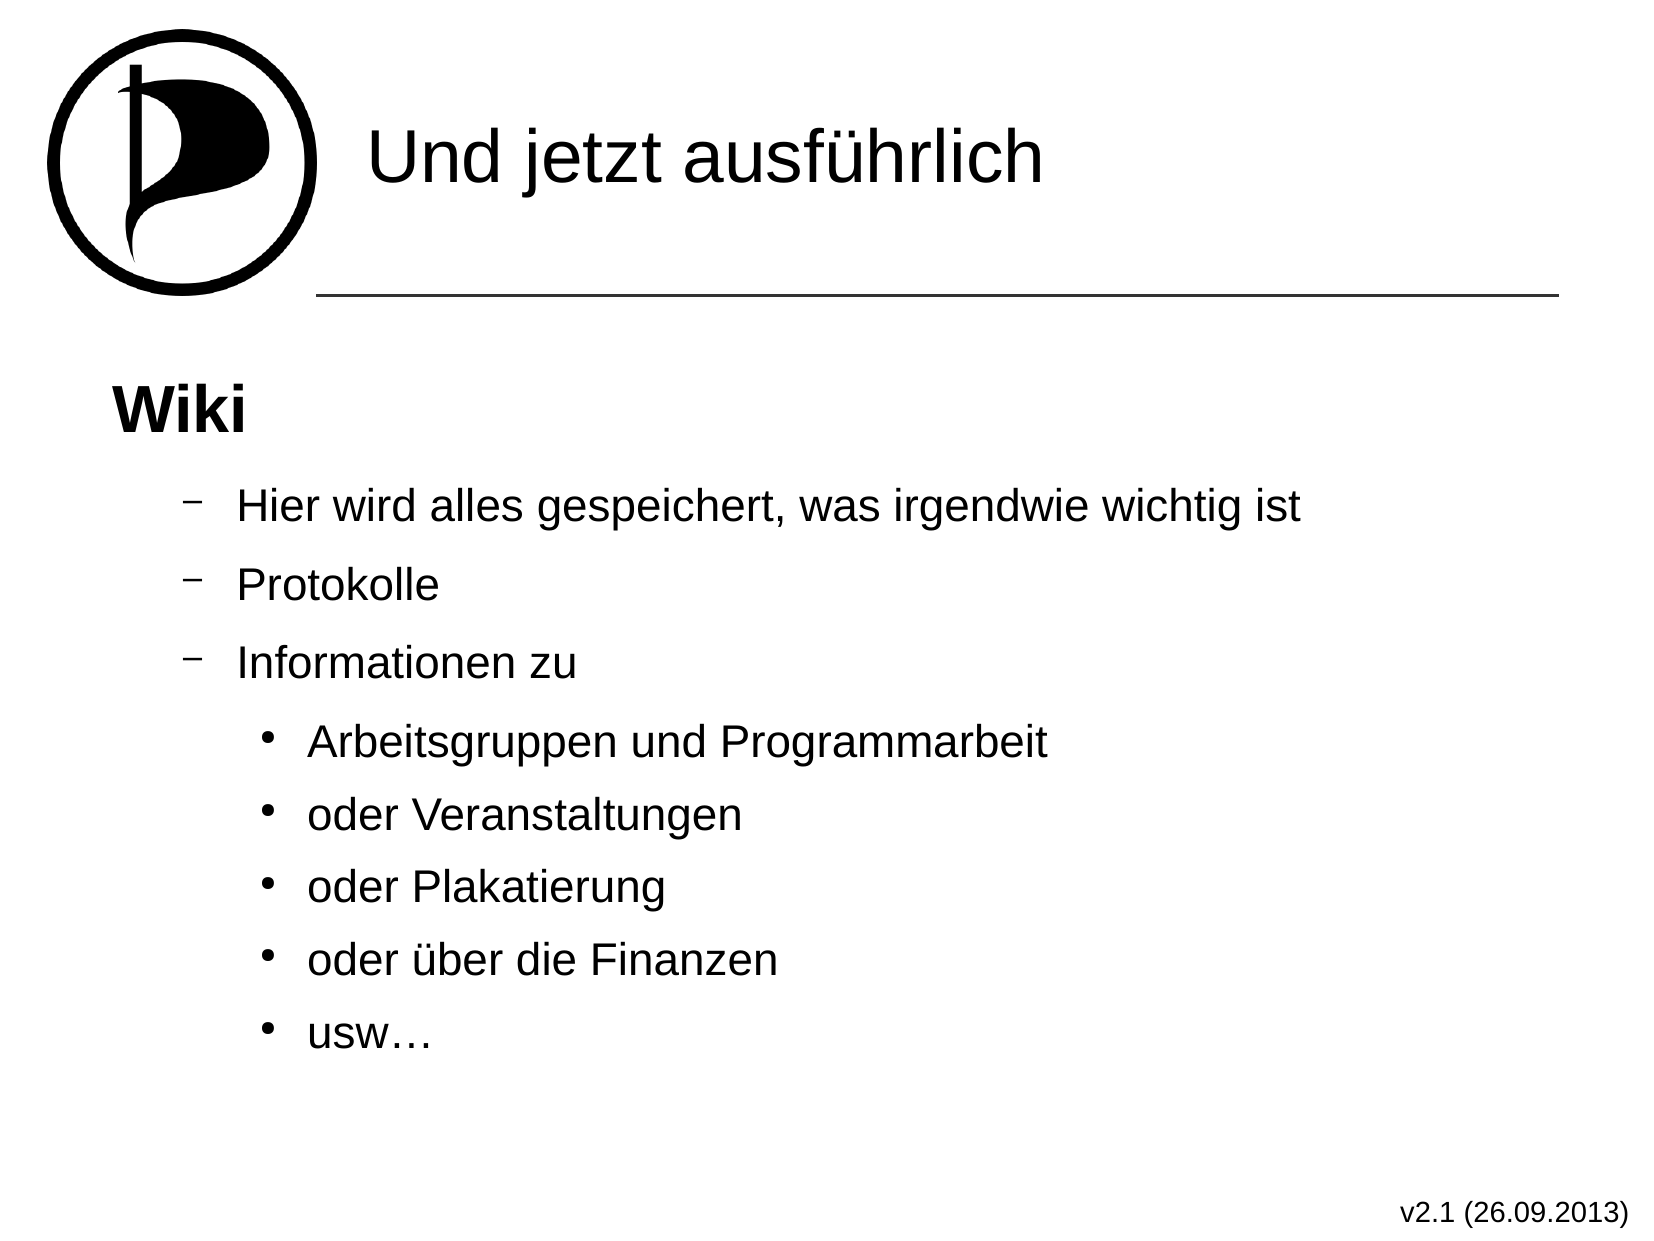

# Und jetzt ausführlich
Wiki
Hier wird alles gespeichert, was irgendwie wichtig ist
Protokolle
Informationen zu
Arbeitsgruppen und Programmarbeit
oder Veranstaltungen
oder Plakatierung
oder über die Finanzen
usw…
v2.1 (26.09.2013)